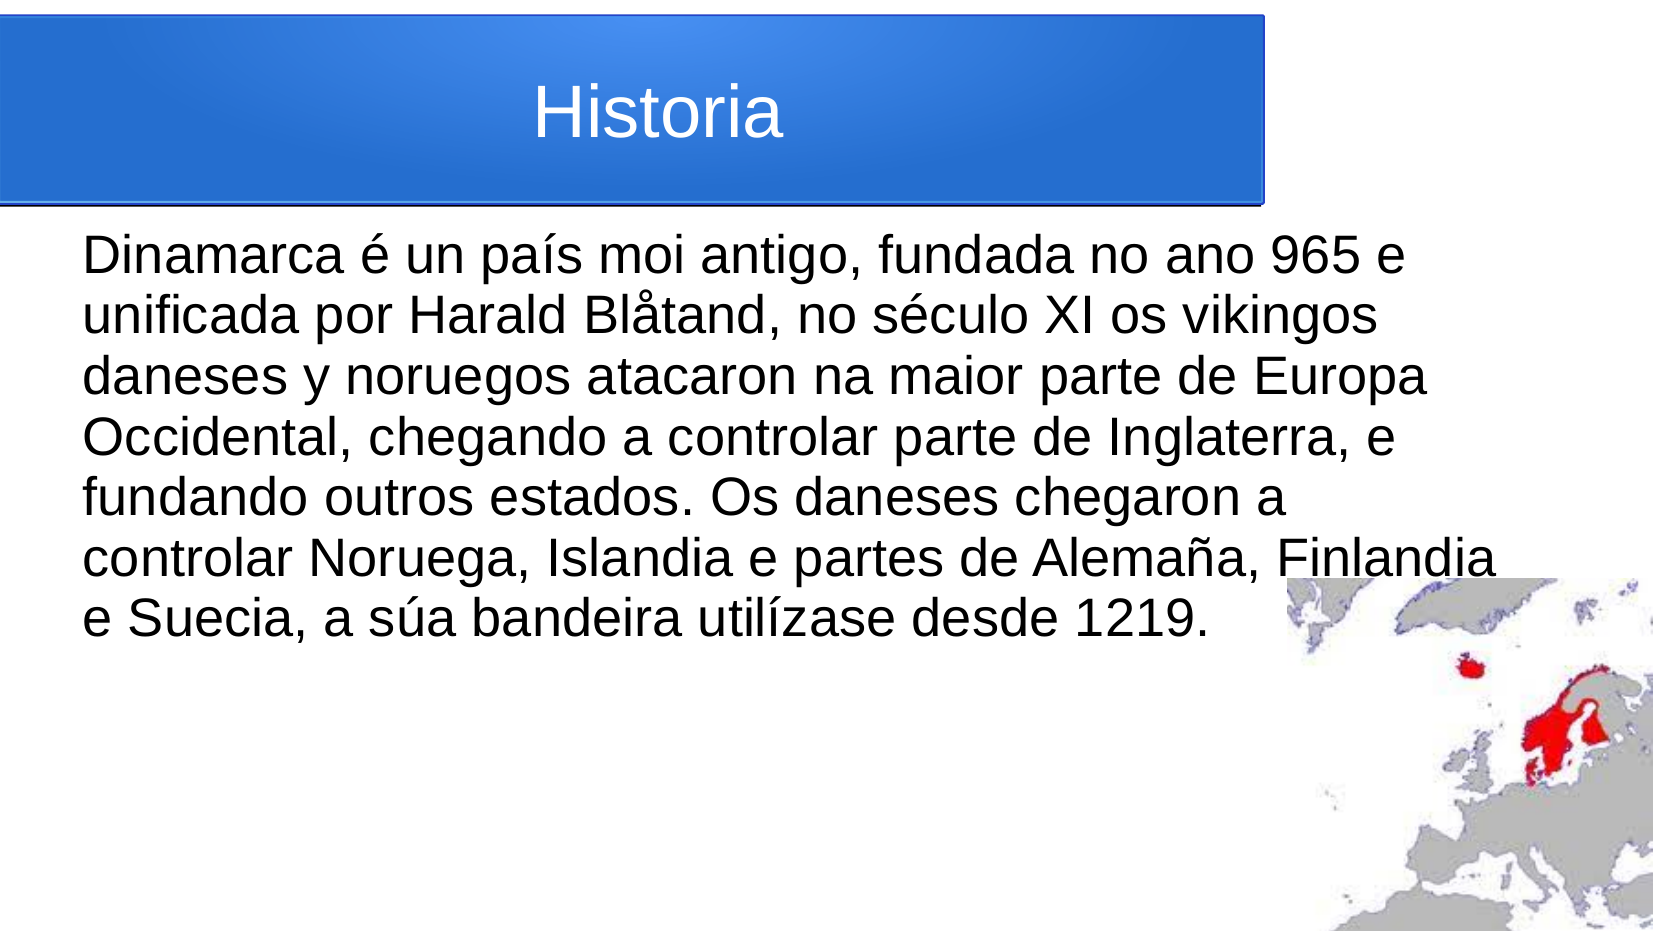

# Historia
Dinamarca é un país moi antigo, fundada no ano 965 e unificada por Harald Blåtand, no século XI os vikingos daneses y noruegos atacaron na maior parte de Europa Occidental, chegando a controlar parte de Inglaterra, e fundando outros estados. Os daneses chegaron a controlar Noruega, Islandia e partes de Alemaña, Finlandia e Suecia, a súa bandeira utilízase desde 1219.